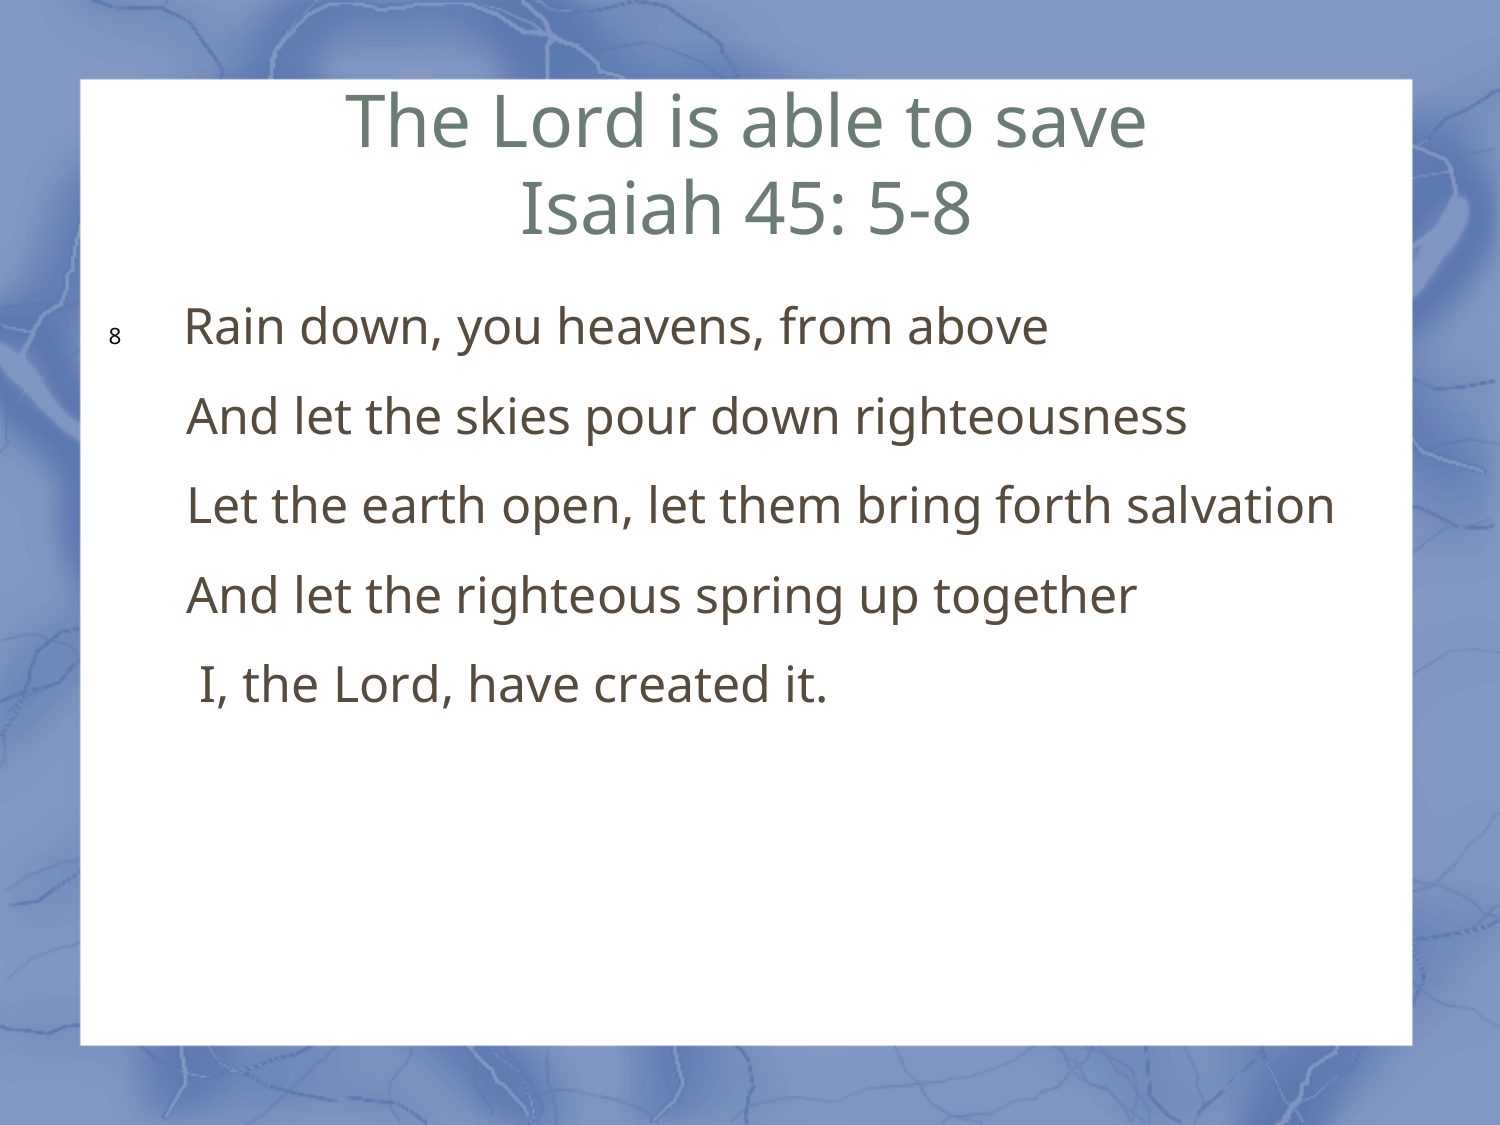

# The Lord is able to save Isaiah 45: 5-8
Rain down, you heavens, from above
 And let the skies pour down righteousness
 Let the earth open, let them bring forth salvation
 And let the righteous spring up together
 I, the Lord, have created it.